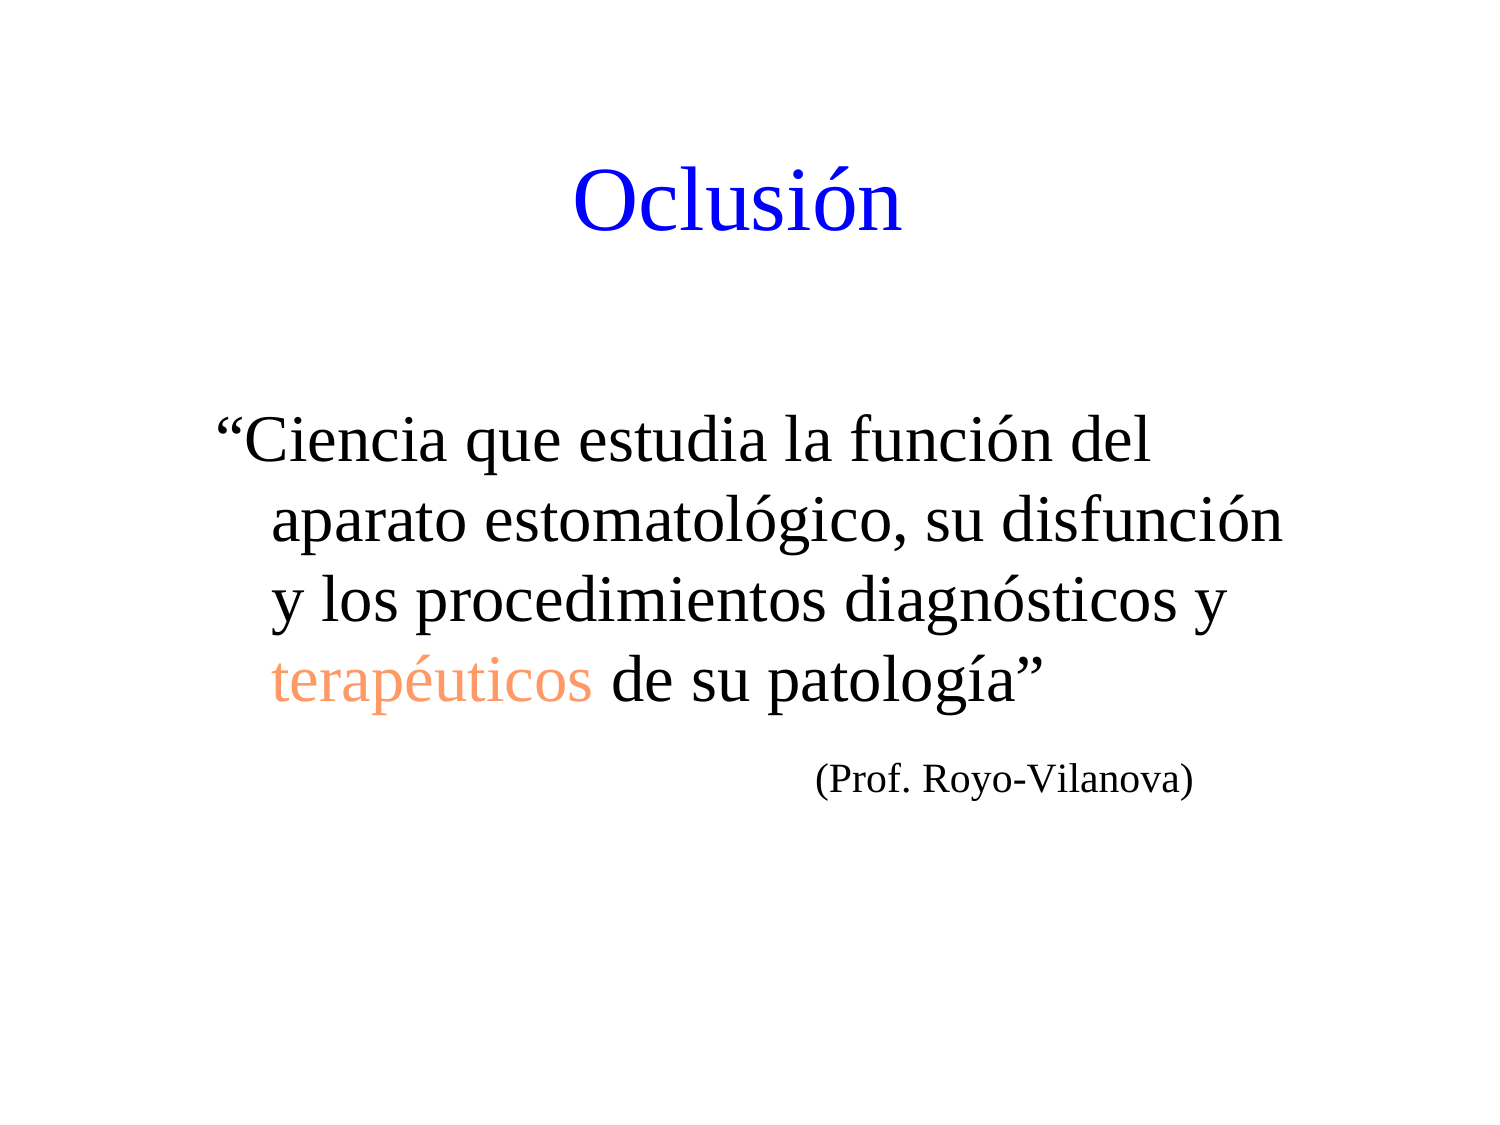

# Oclusión
“Ciencia que estudia la función del aparato estomatológico, su disfunción y los procedimientos diagnósticos y terapéuticos de su patología”
					(Prof. Royo-Vilanova)